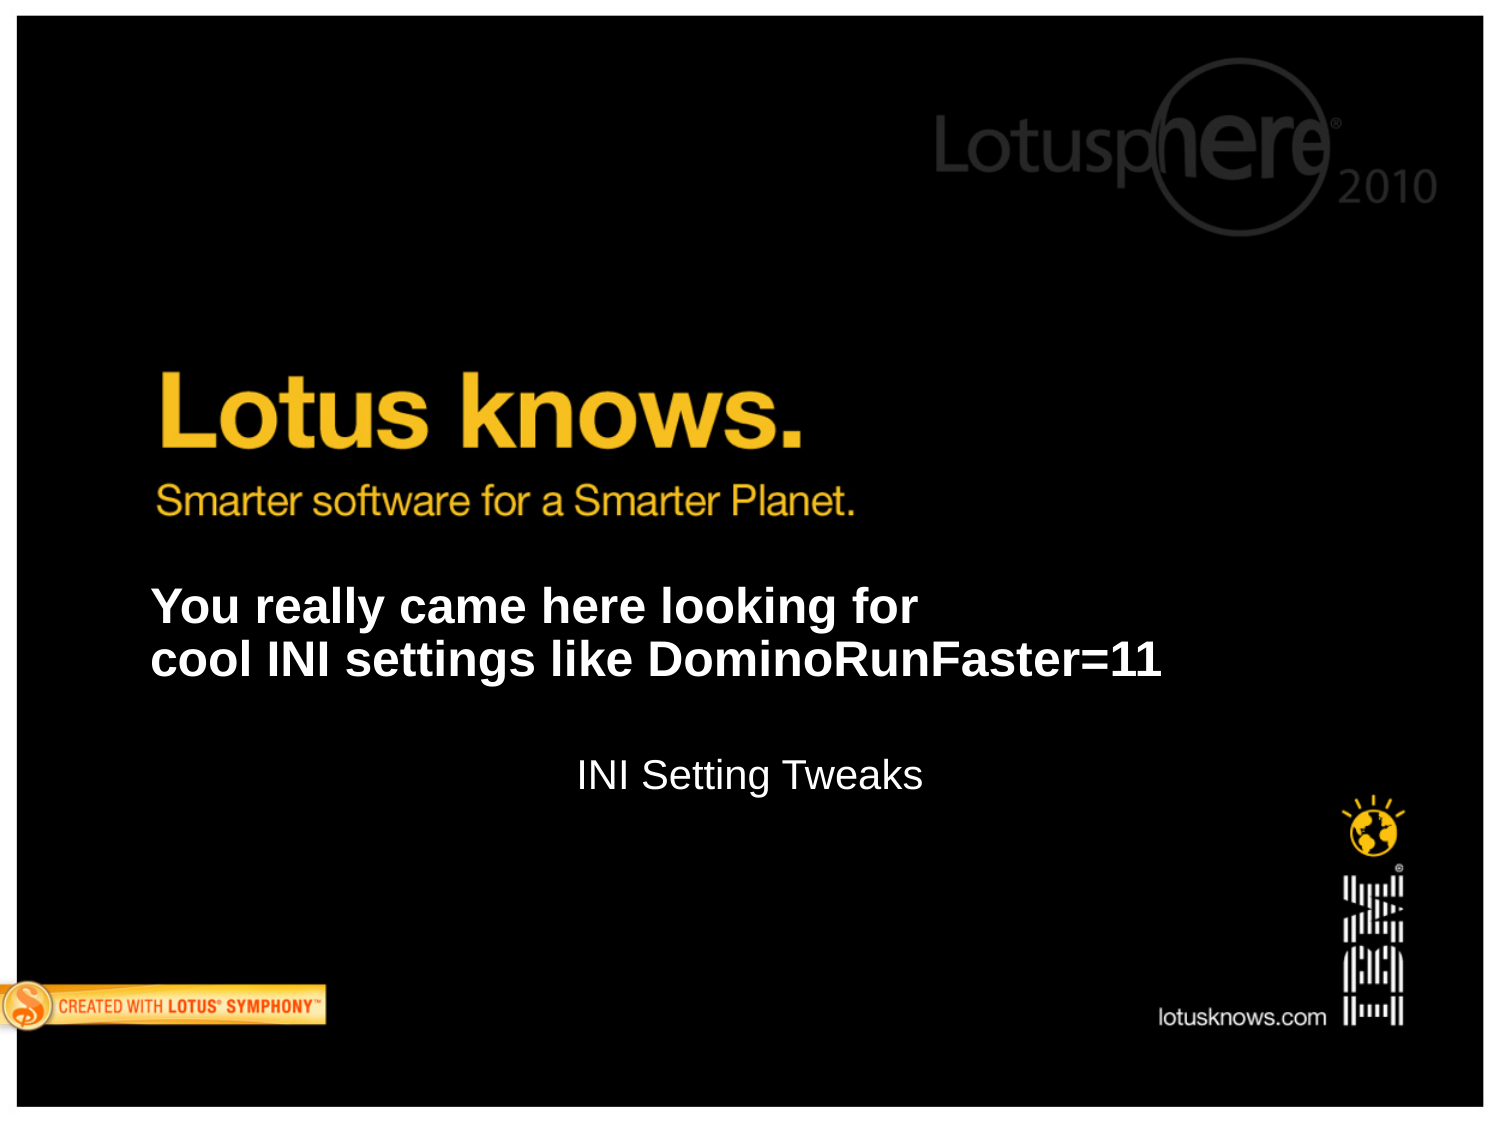

# You really came here looking for cool INI settings like DominoRunFaster=11
INI Setting Tweaks